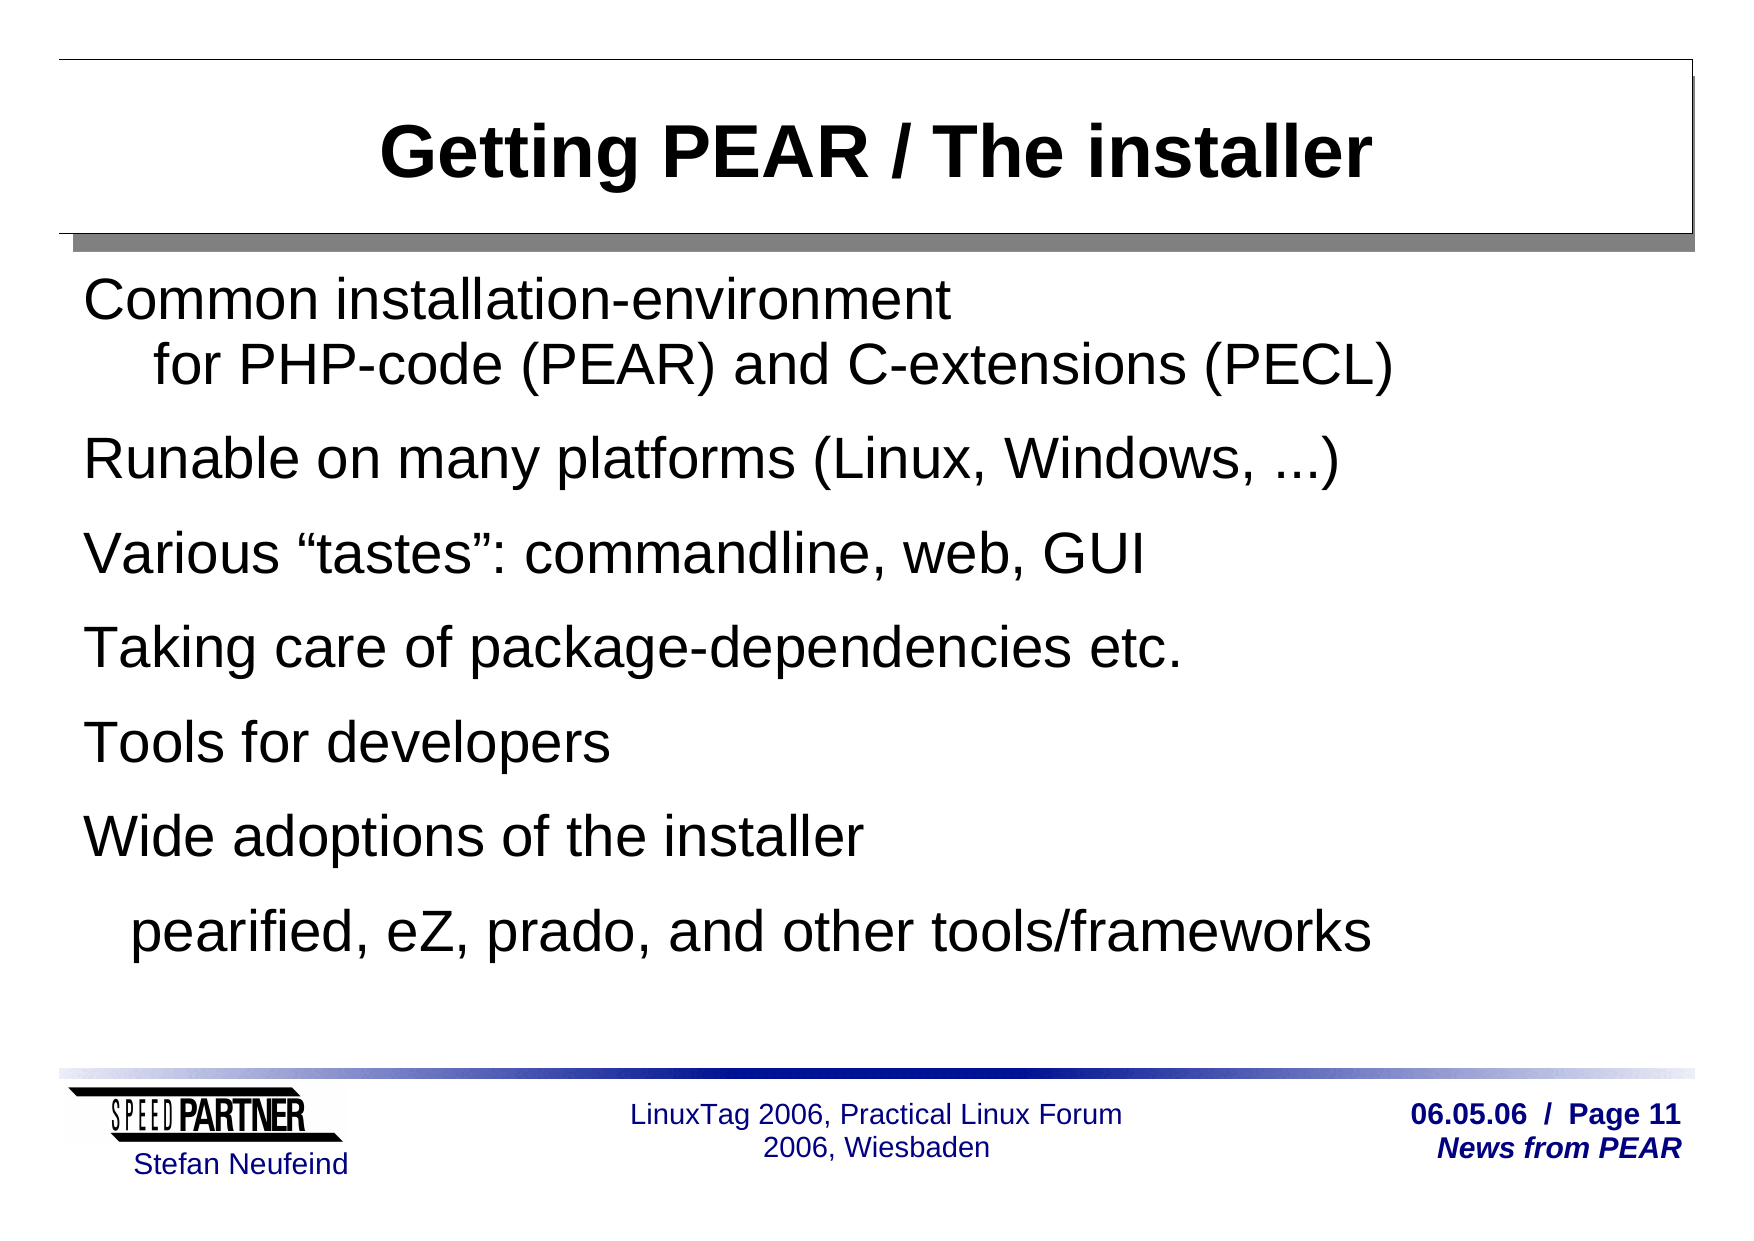

# Getting PEAR / The installer
Common installation-environment
for PHP-code (PEAR) and C-extensions (PECL)
Runable on many platforms (Linux, Windows, ...)
Various “tastes”: commandline, web, GUI
Taking care of package-dependencies etc.
Tools for developers
Wide adoptions of the installer
pearified, eZ, prado, and other tools/frameworks